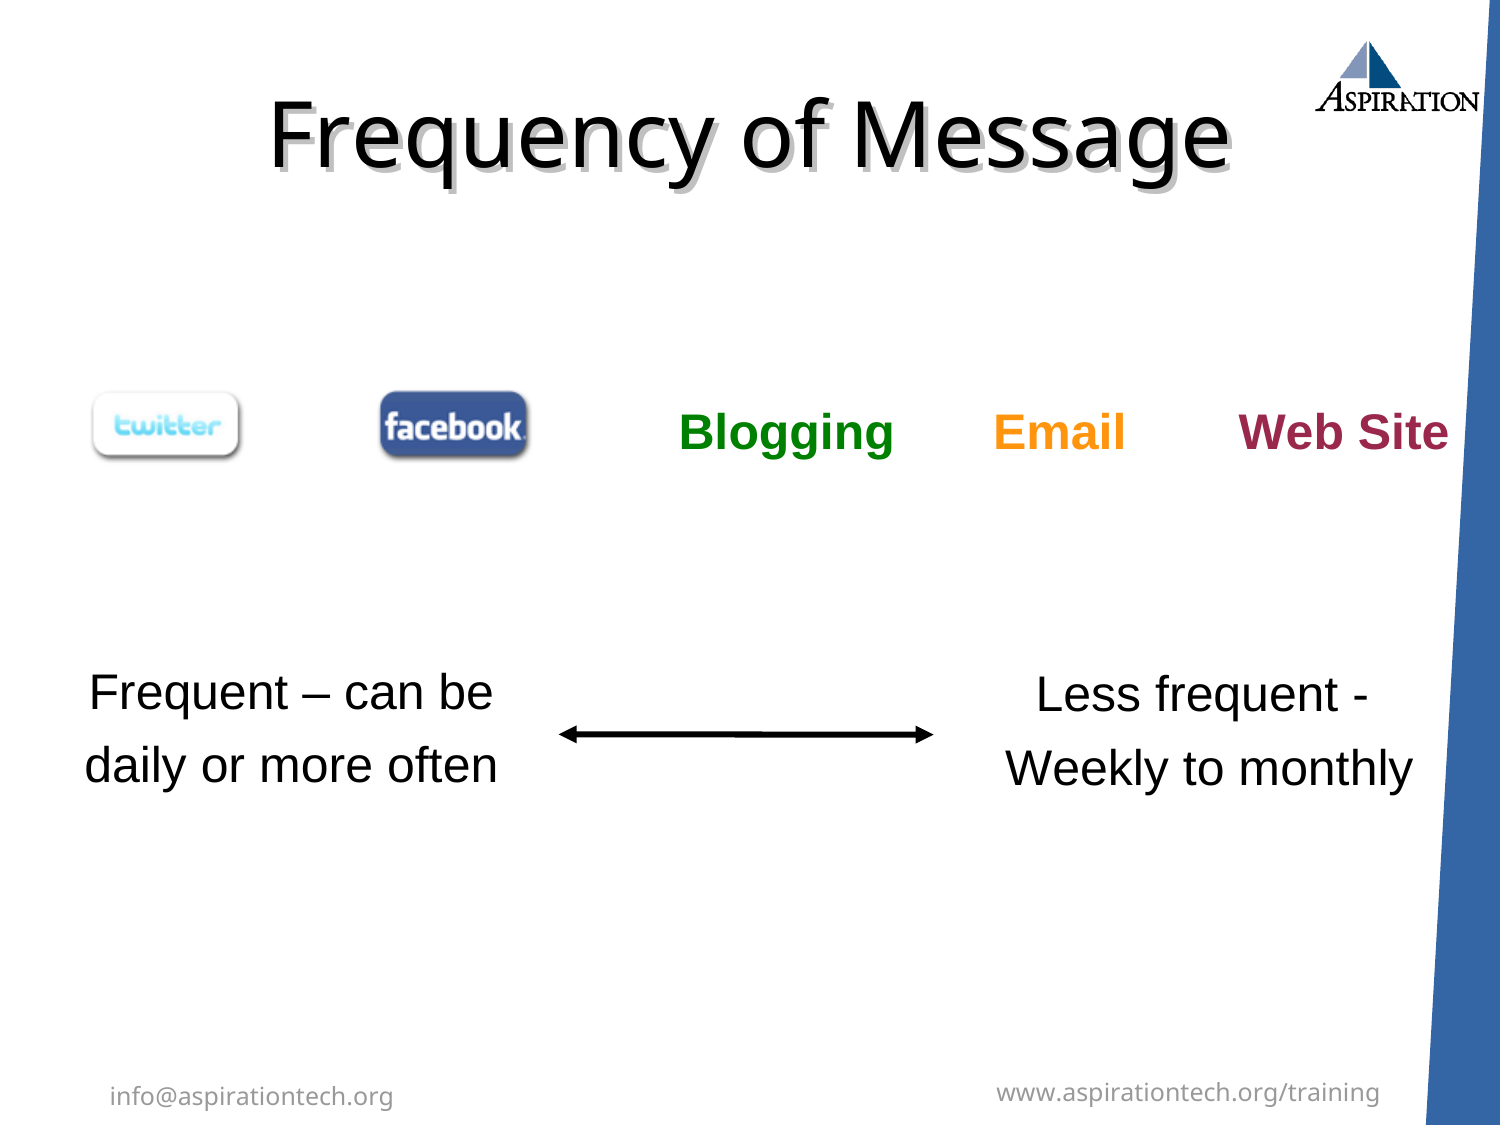

# Frequency of Message
 Blogging Email Web Site
Frequent – can be
daily or more often
Less frequent -
Weekly to monthly